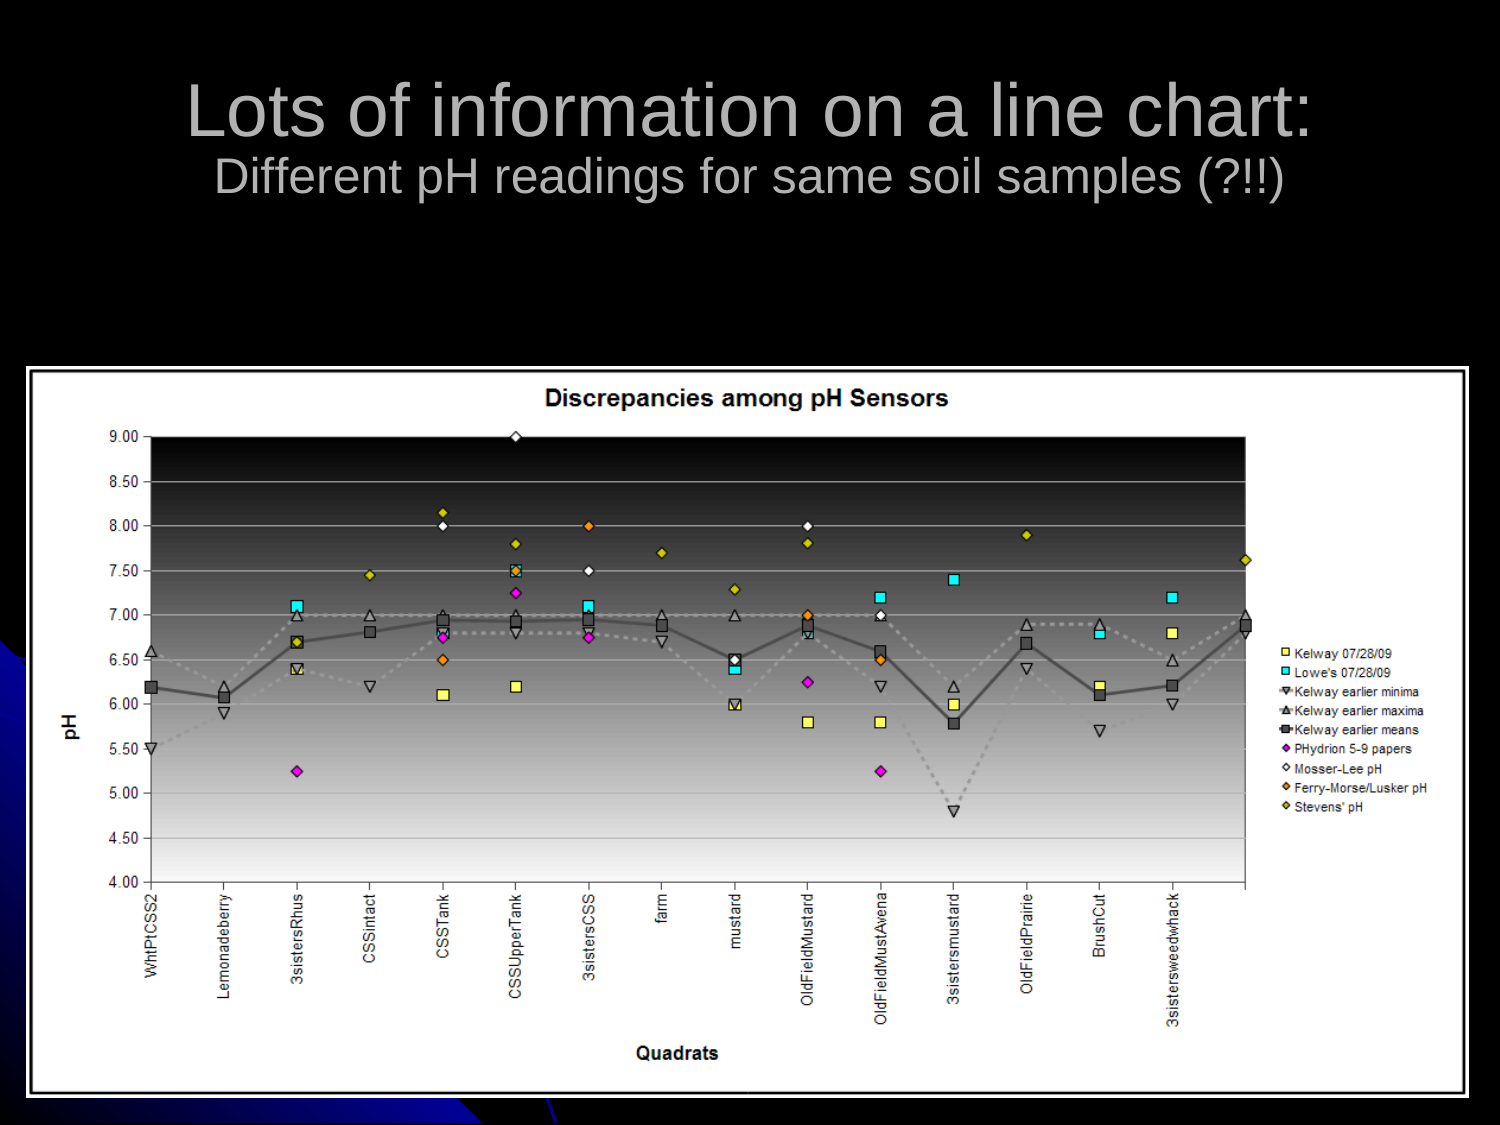

# Lots of information on a line chart: Different pH readings for same soil samples (?!!)